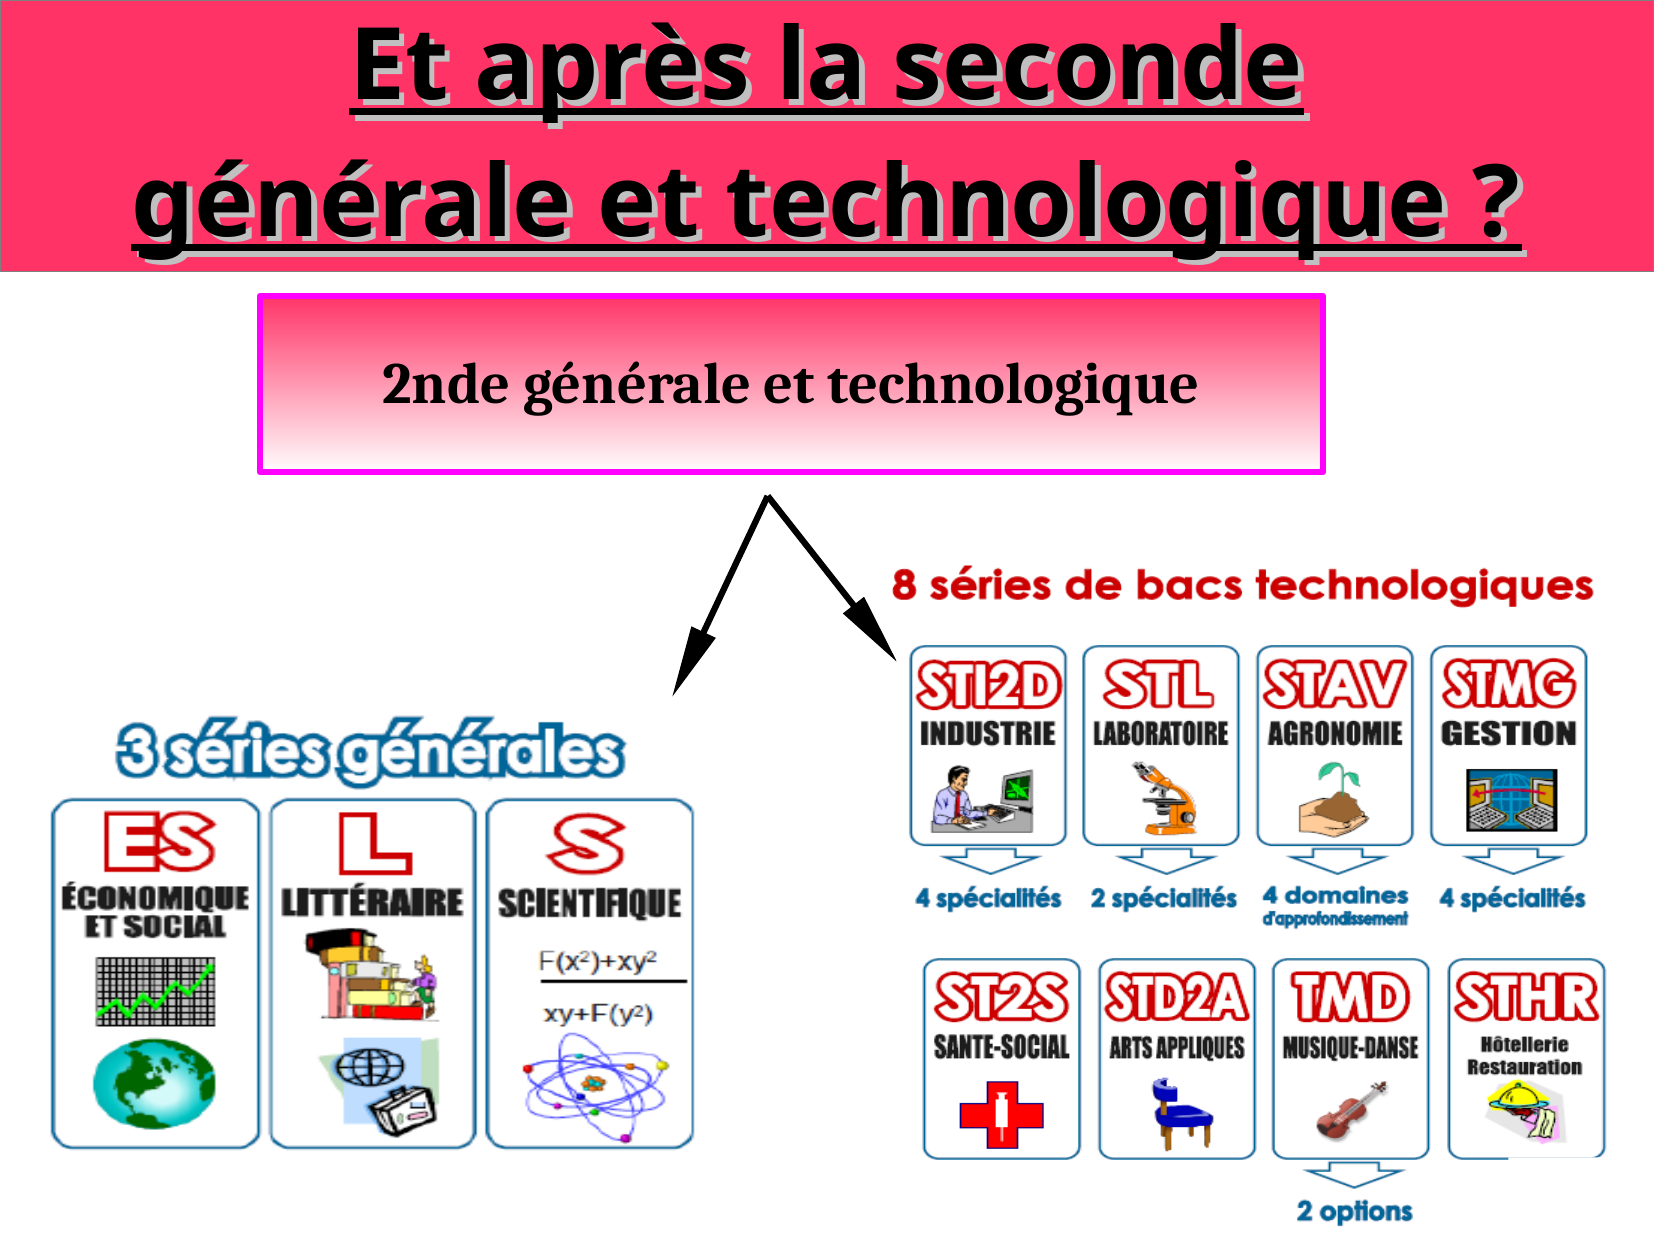

# Et après la seconde générale et technologique ?
2nde générale et technologique